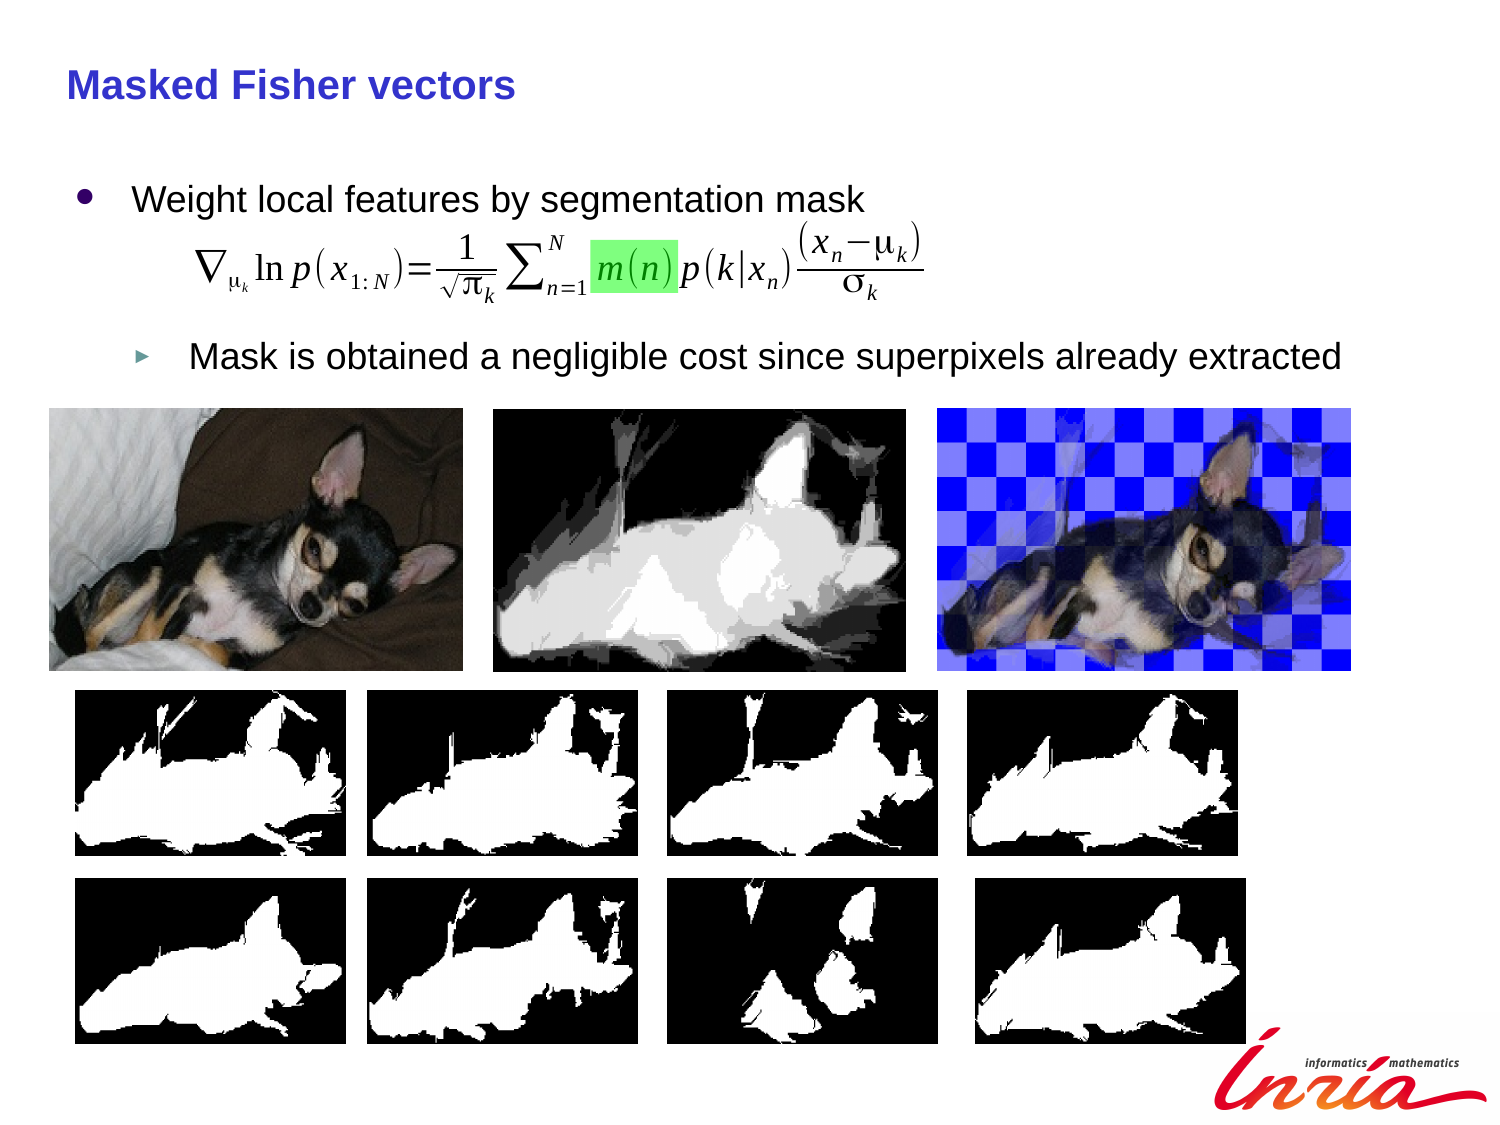

# Masked Fisher vectors
Weight local features by segmentation mask
Mask is obtained a negligible cost since superpixels already extracted